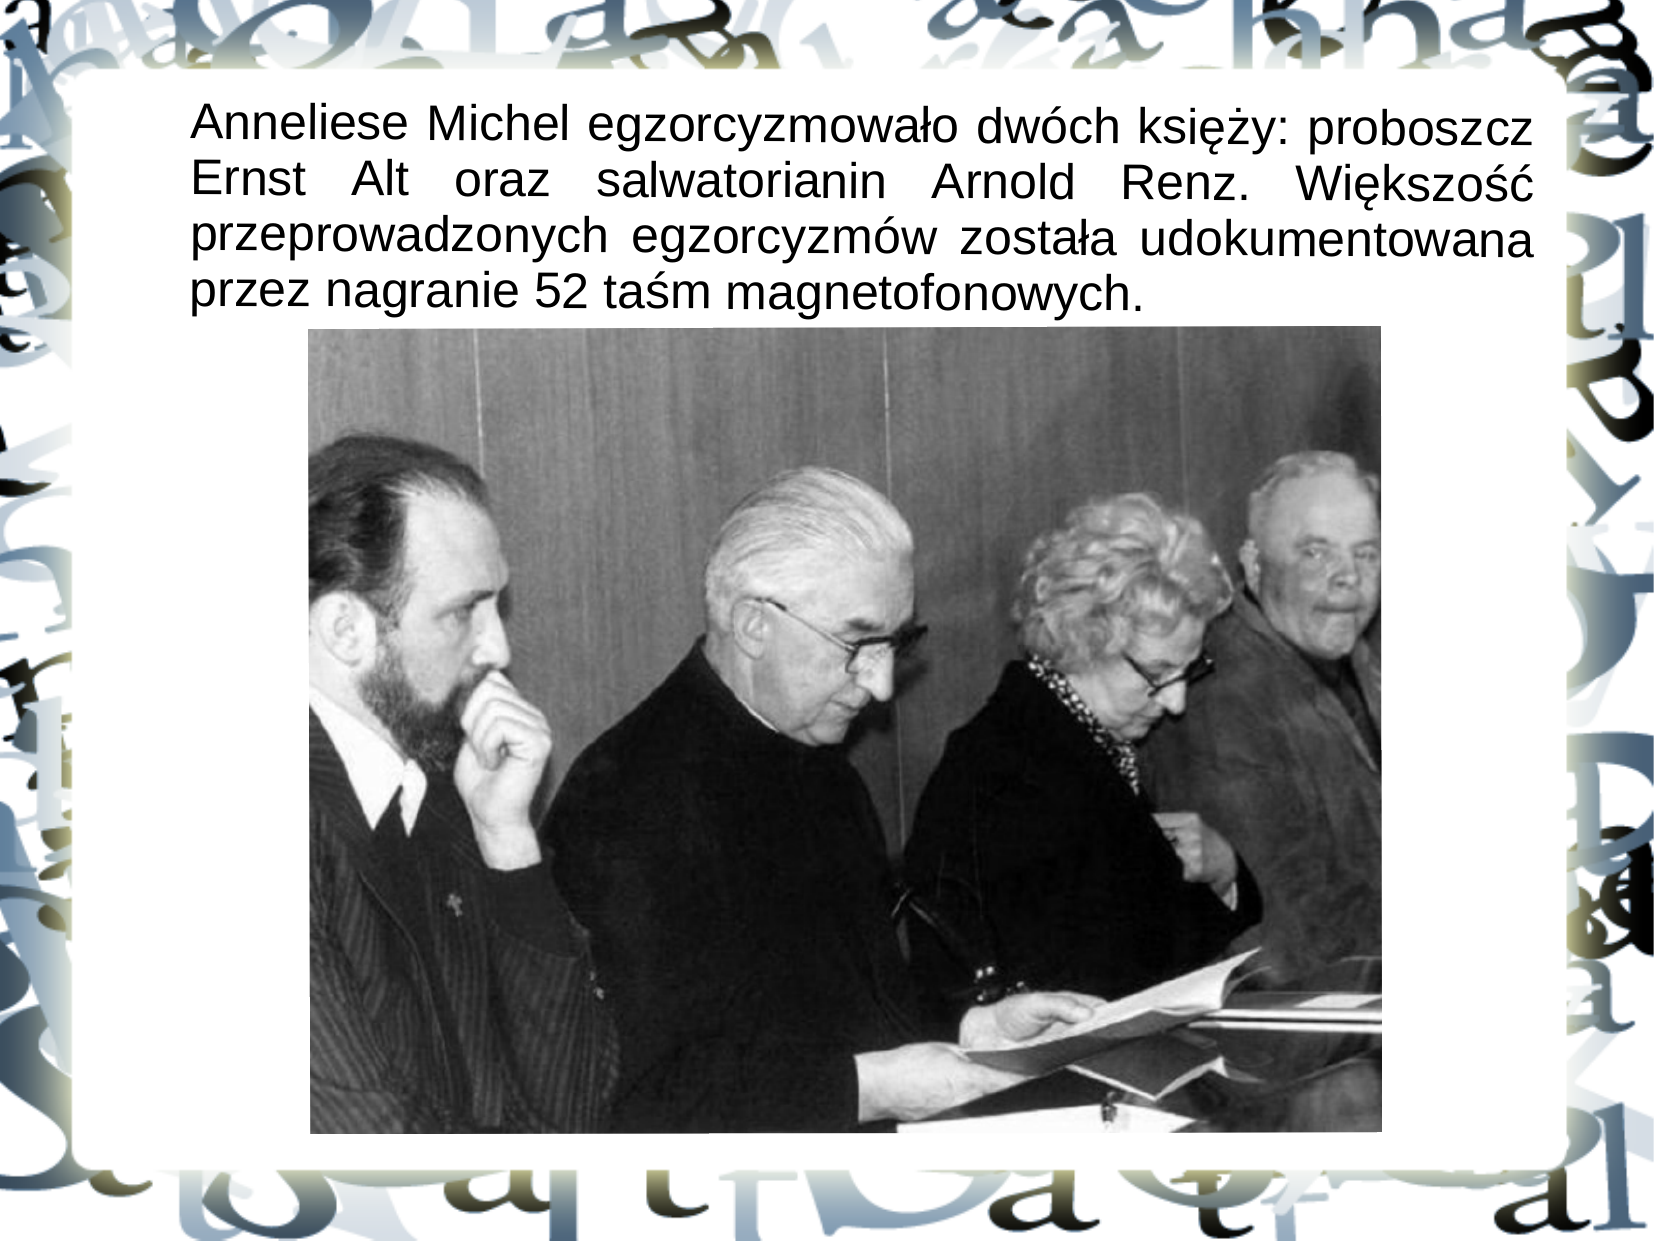

# Anneliese Michel egzorcyzmowało dwóch księży: proboszcz Ernst Alt oraz salwatorianin Arnold Renz. Większość przeprowadzonych egzorcyzmów została udokumentowana przez nagranie 52 taśm magnetofonowych.